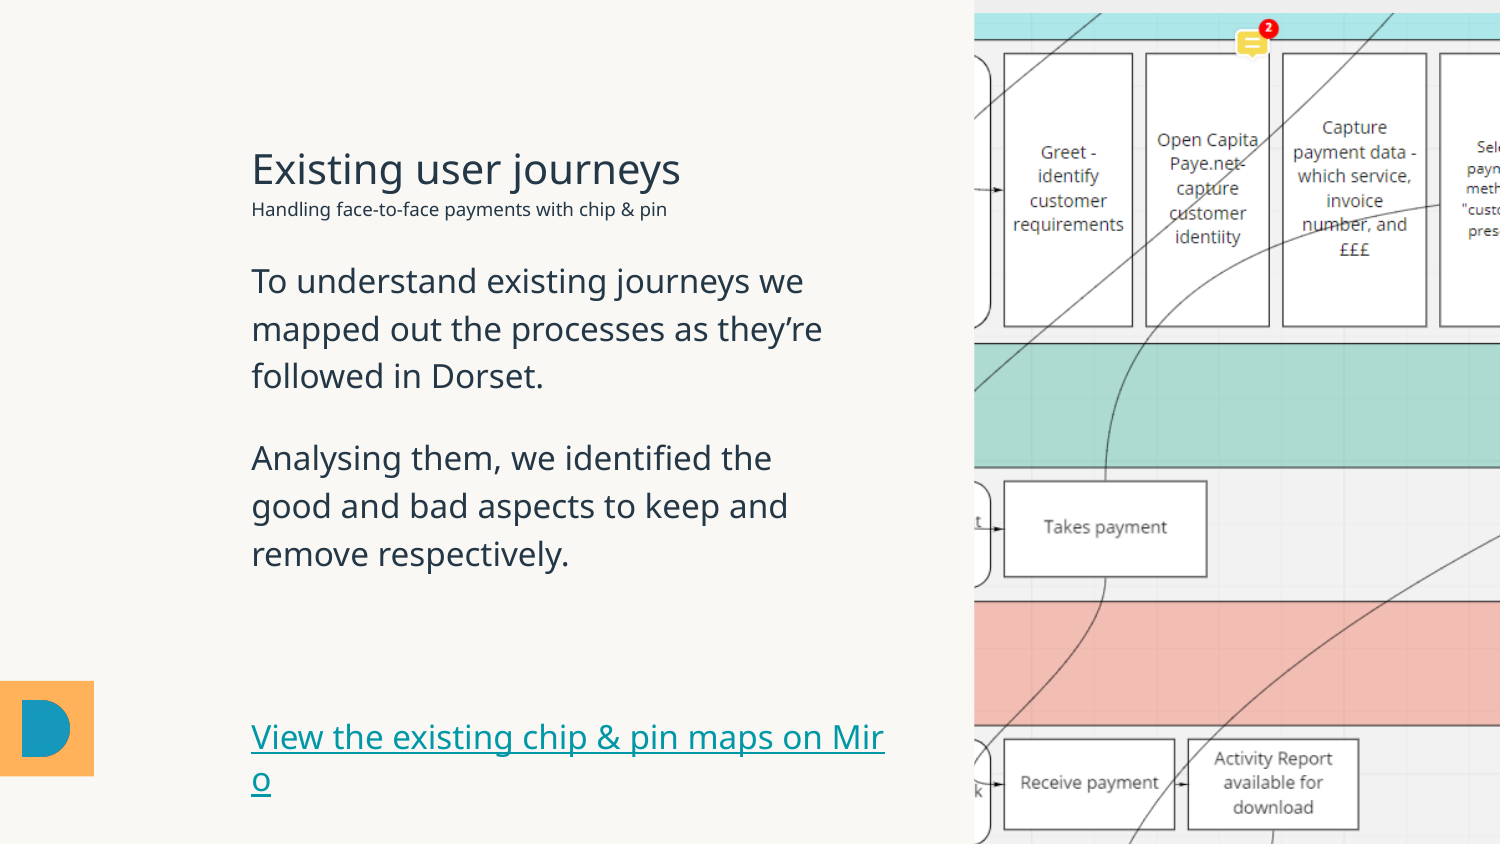

Existing user journeys
Handling face-to-face payments with chip & pin
# To understand existing journeys we mapped out the processes as they’re followed in Dorset.
Analysing them, we identified the good and bad aspects to keep and remove respectively.
View the existing chip & pin maps on Miro